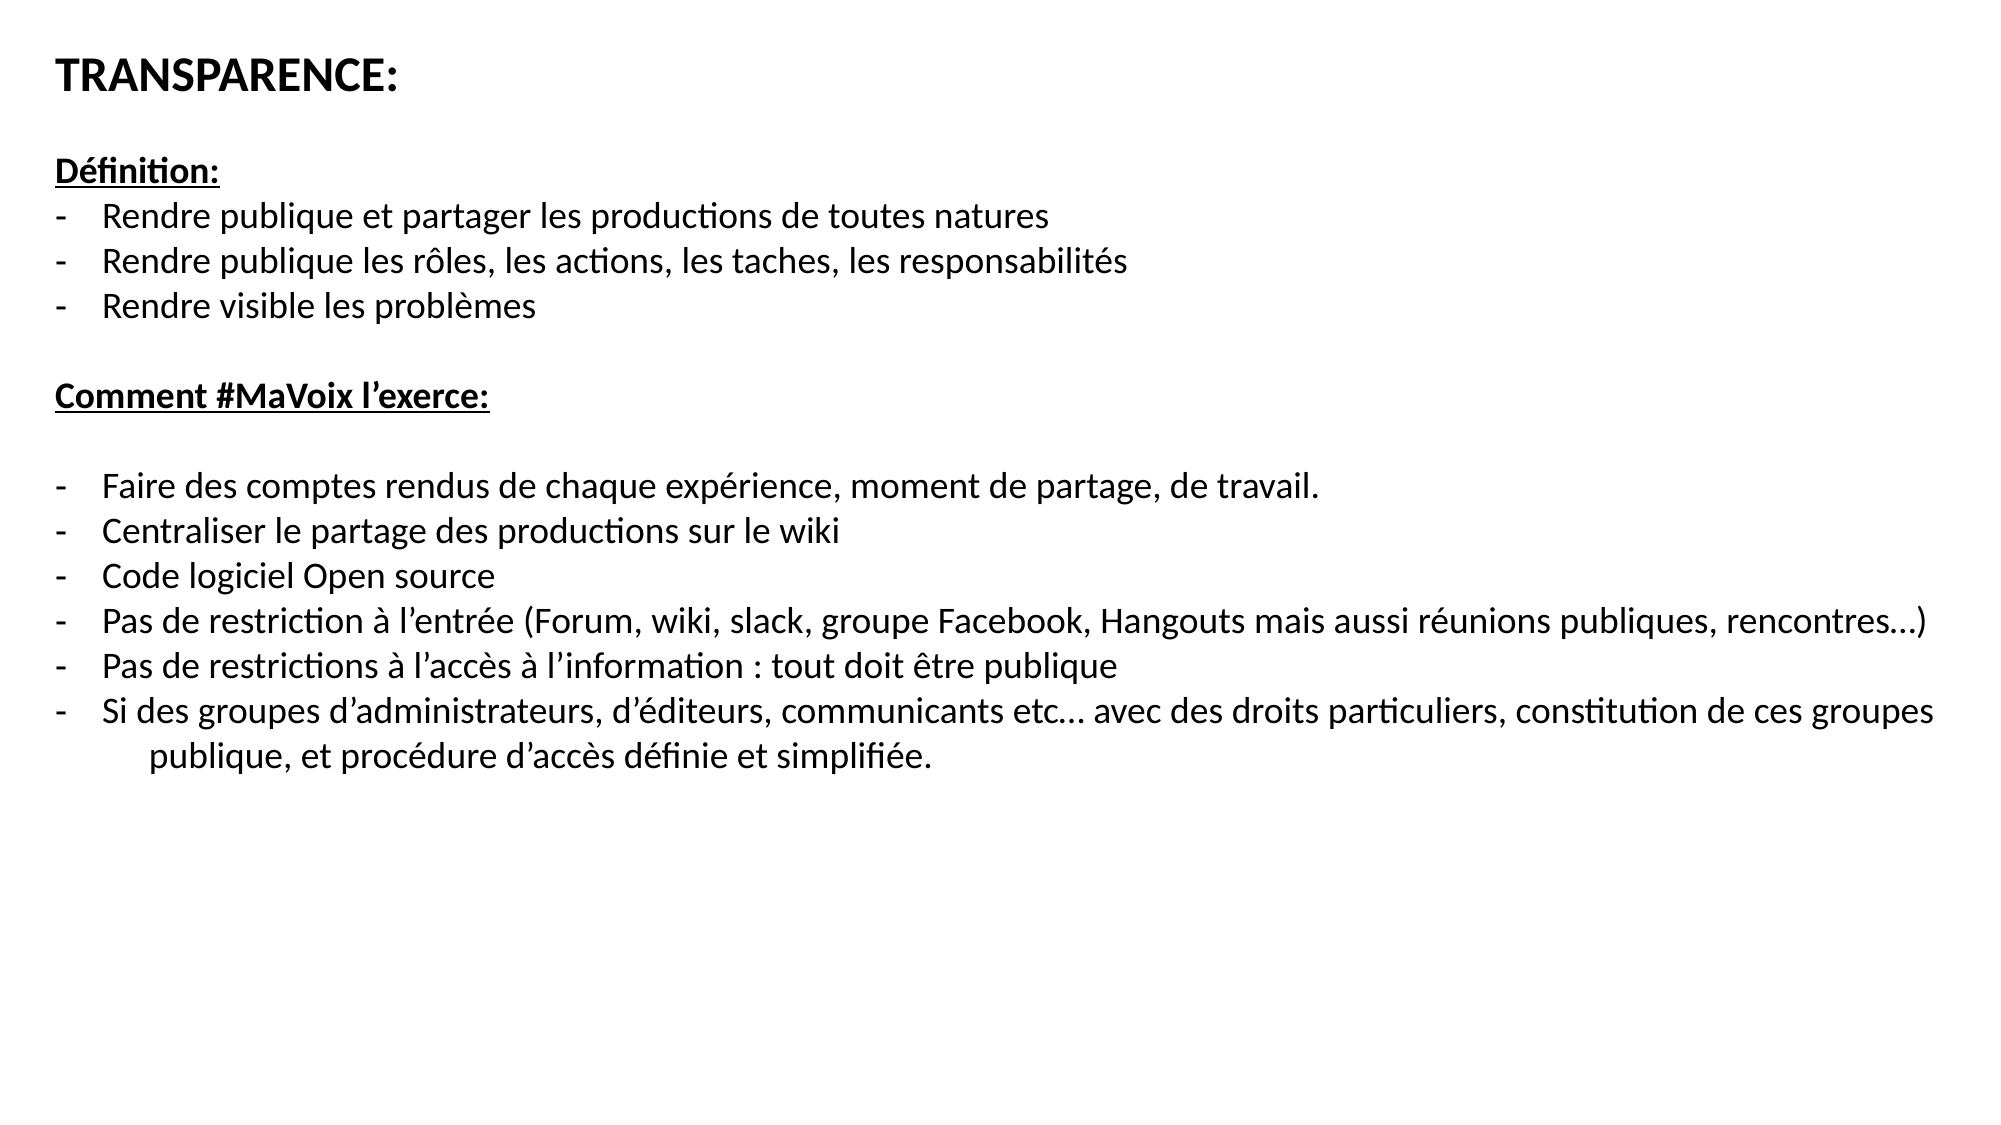

TRANSPARENCE:
Définition:
Rendre publique et partager les productions de toutes natures
Rendre publique les rôles, les actions, les taches, les responsabilités
Rendre visible les problèmes
Comment #MaVoix l’exerce:
Faire des comptes rendus de chaque expérience, moment de partage, de travail.
Centraliser le partage des productions sur le wiki
Code logiciel Open source
Pas de restriction à l’entrée (Forum, wiki, slack, groupe Facebook, Hangouts mais aussi réunions publiques, rencontres…)
Pas de restrictions à l’accès à l’information : tout doit être publique
Si des groupes d’administrateurs, d’éditeurs, communicants etc… avec des droits particuliers, constitution de ces groupes publique, et procédure d’accès définie et simplifiée.